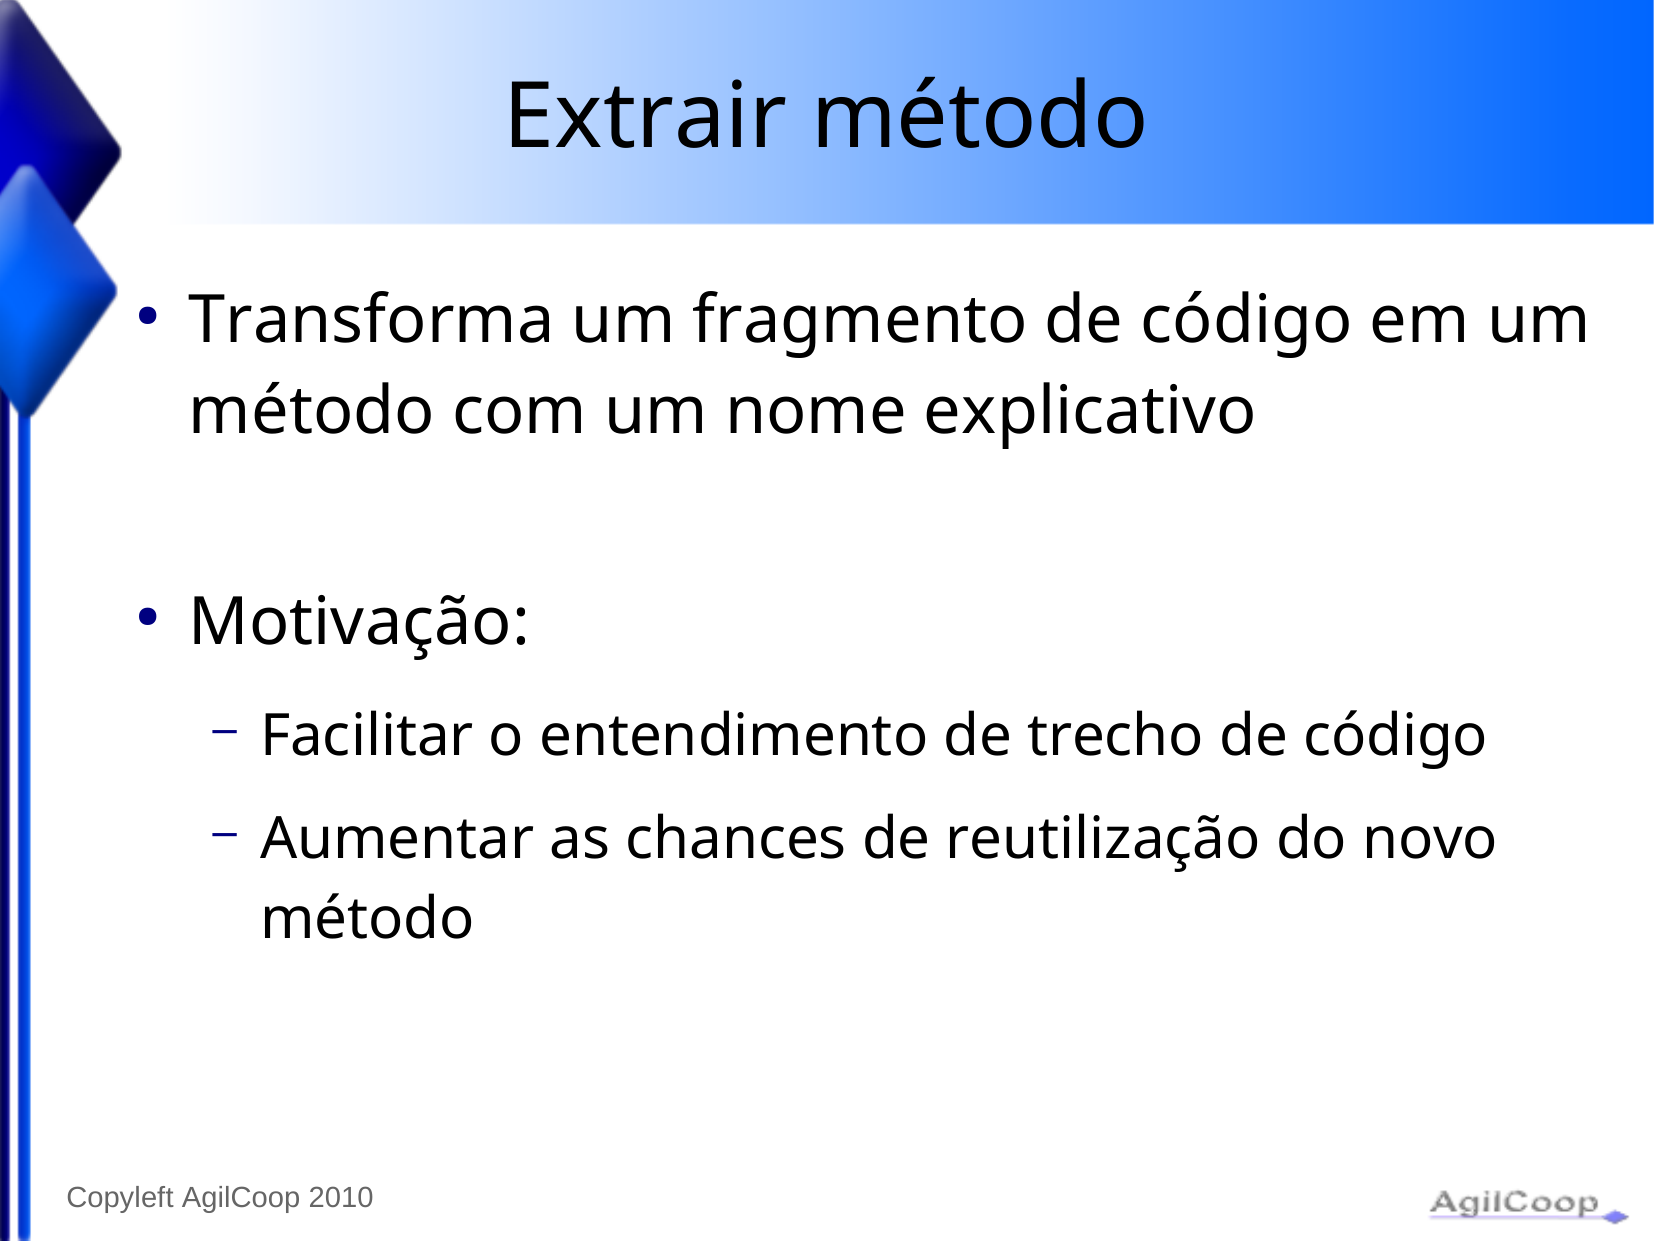

# Extrair método
Transforma um fragmento de código em um método com um nome explicativo
Motivação:
Facilitar o entendimento de trecho de código
Aumentar as chances de reutilização do novo método
Copyleft AgilCoop 2010